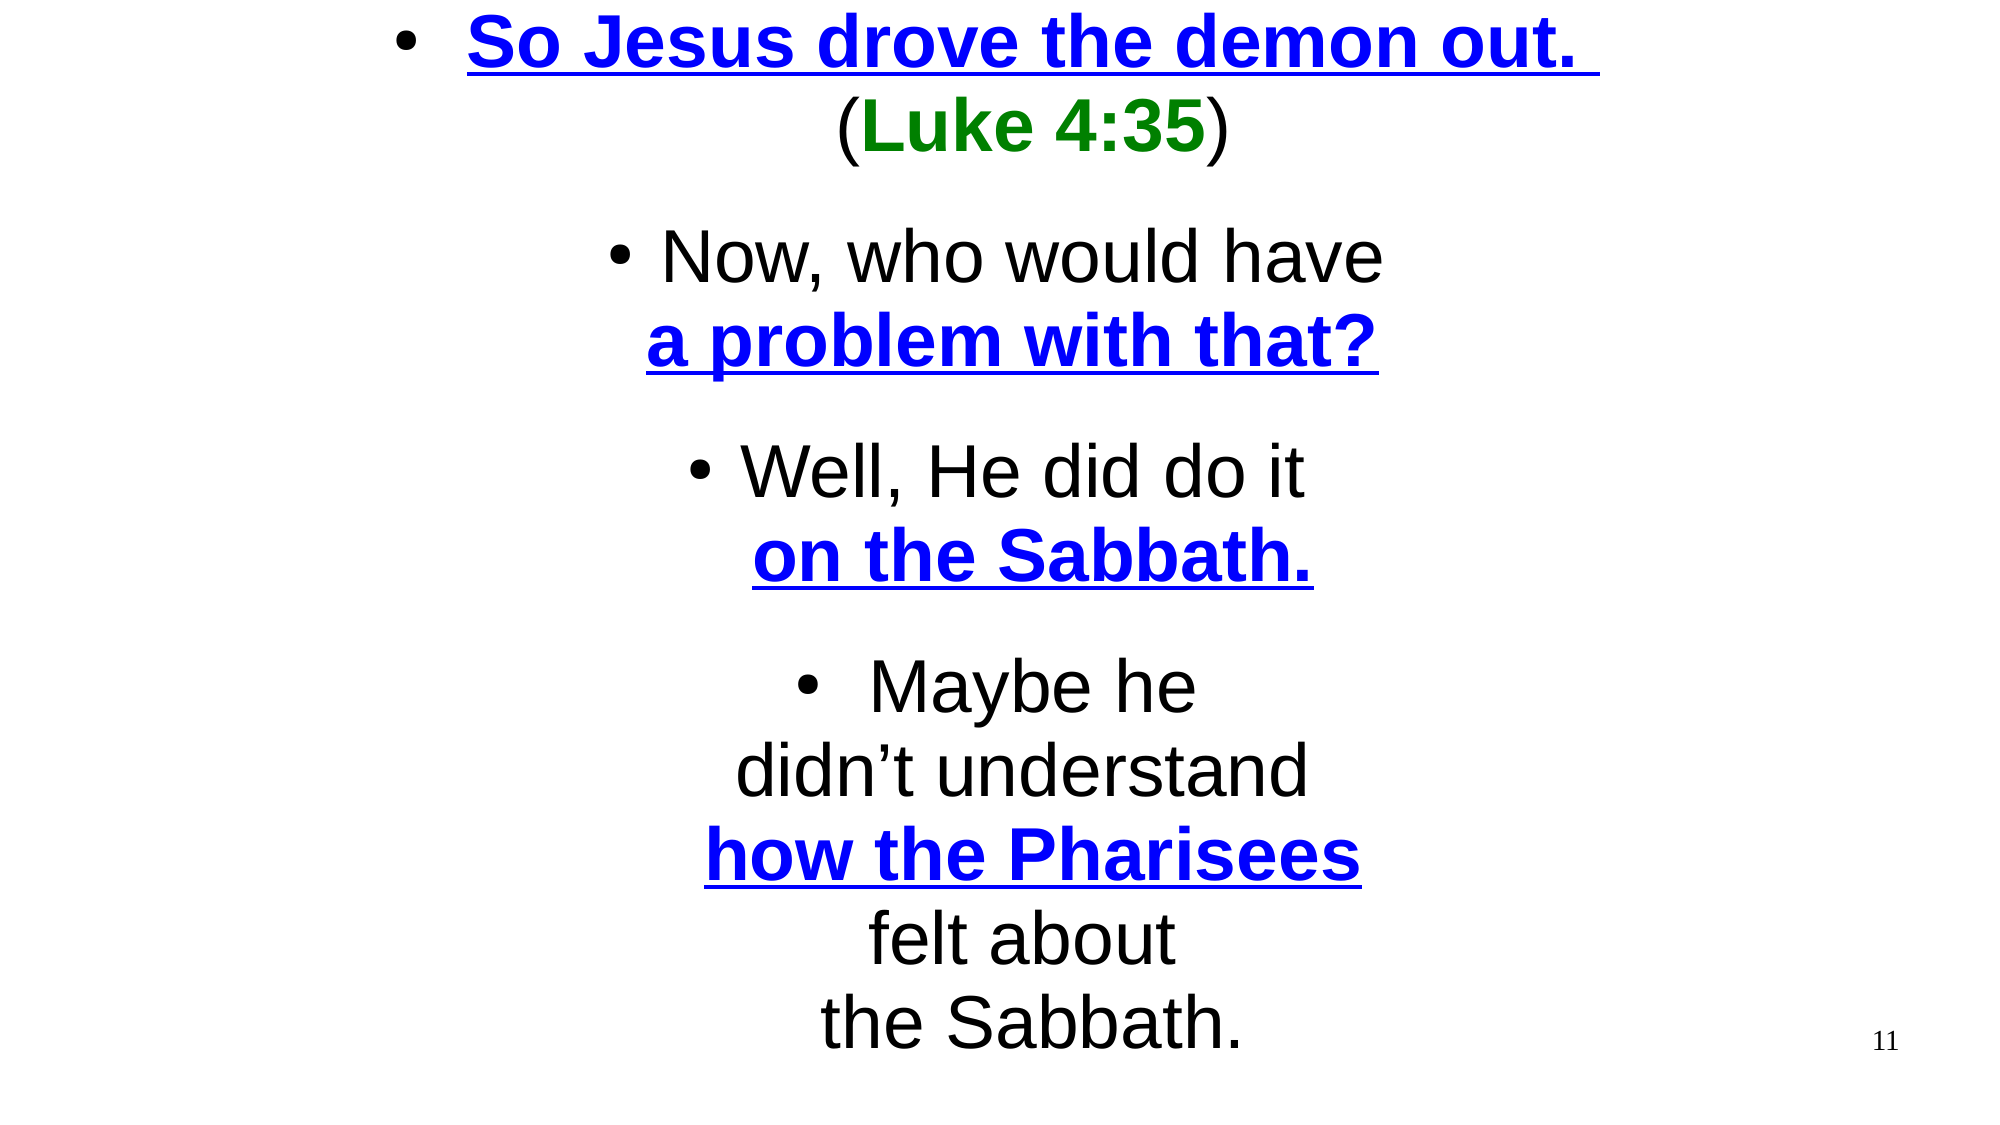

# So Jesus drove the demon out.  (Luke 4:35)
Now, who would have
a problem with that?
Well, He did do it
on the Sabbath.
 Maybe he
didn’t understand
how the Pharisees
felt about
the Sabbath.
11